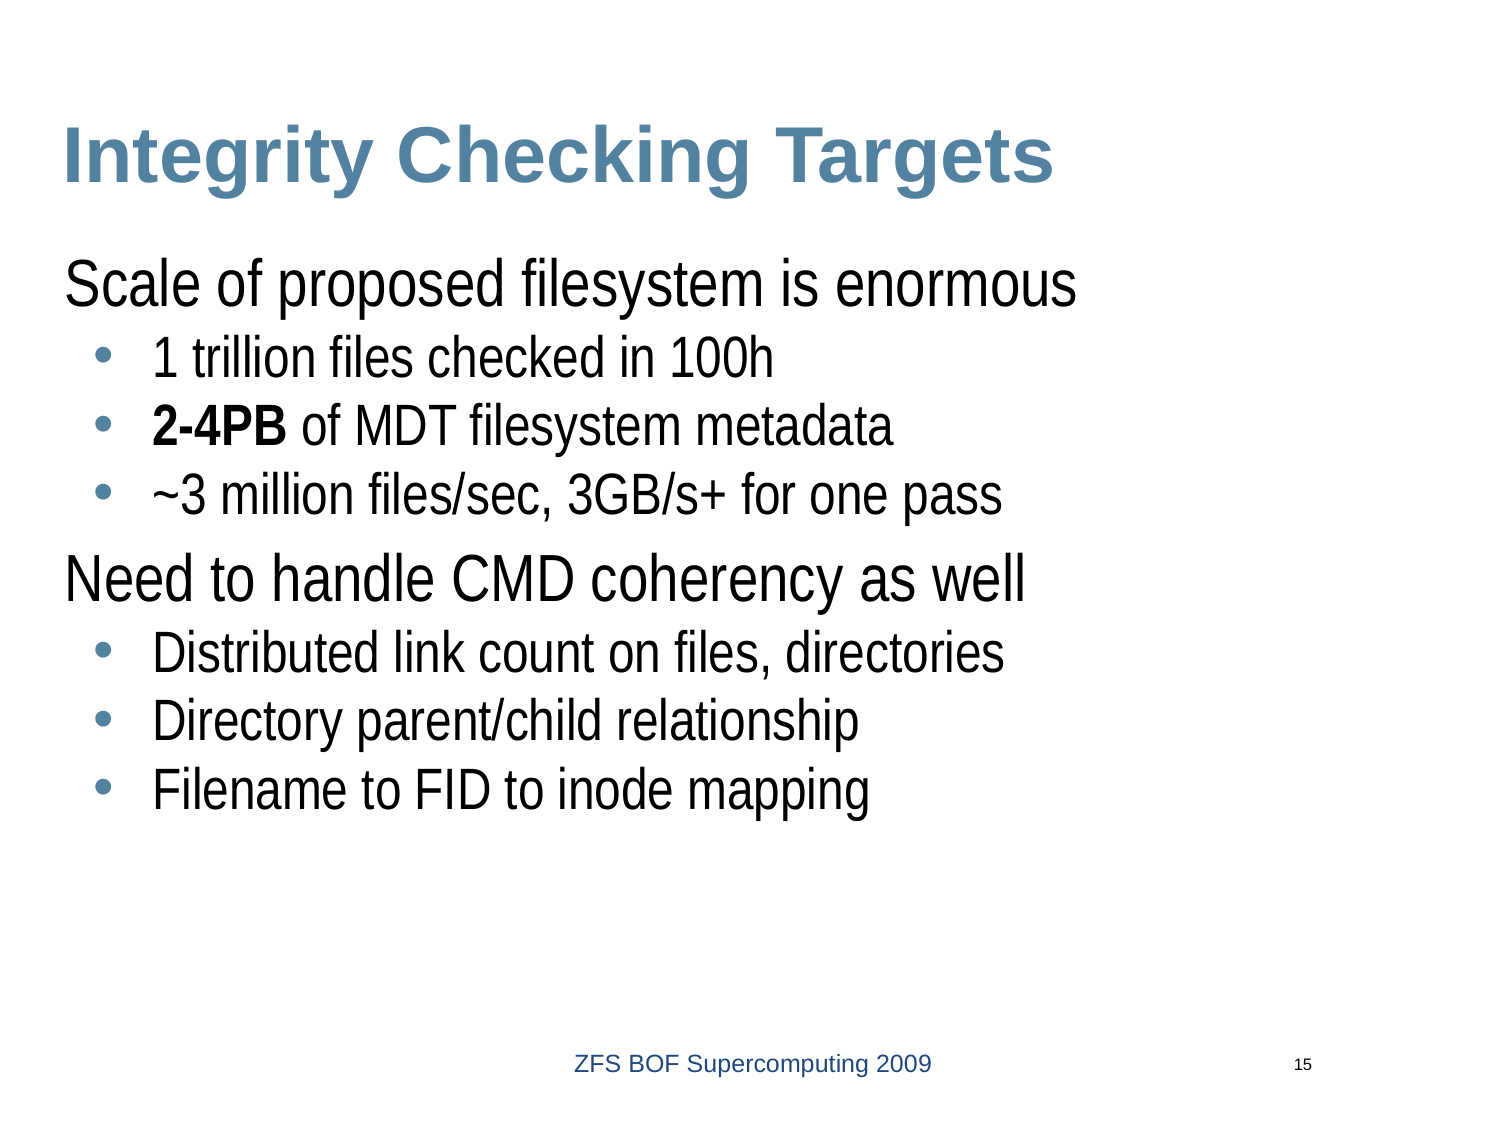

# Integrity Checking Targets
Scale of proposed filesystem is enormous
1 trillion files checked in 100h
2-4PB of MDT filesystem metadata
~3 million files/sec, 3GB/s+ for one pass
Need to handle CMD coherency as well
Distributed link count on files, directories
Directory parent/child relationship
Filename to FID to inode mapping
ZFS BOF Supercomputing 2009